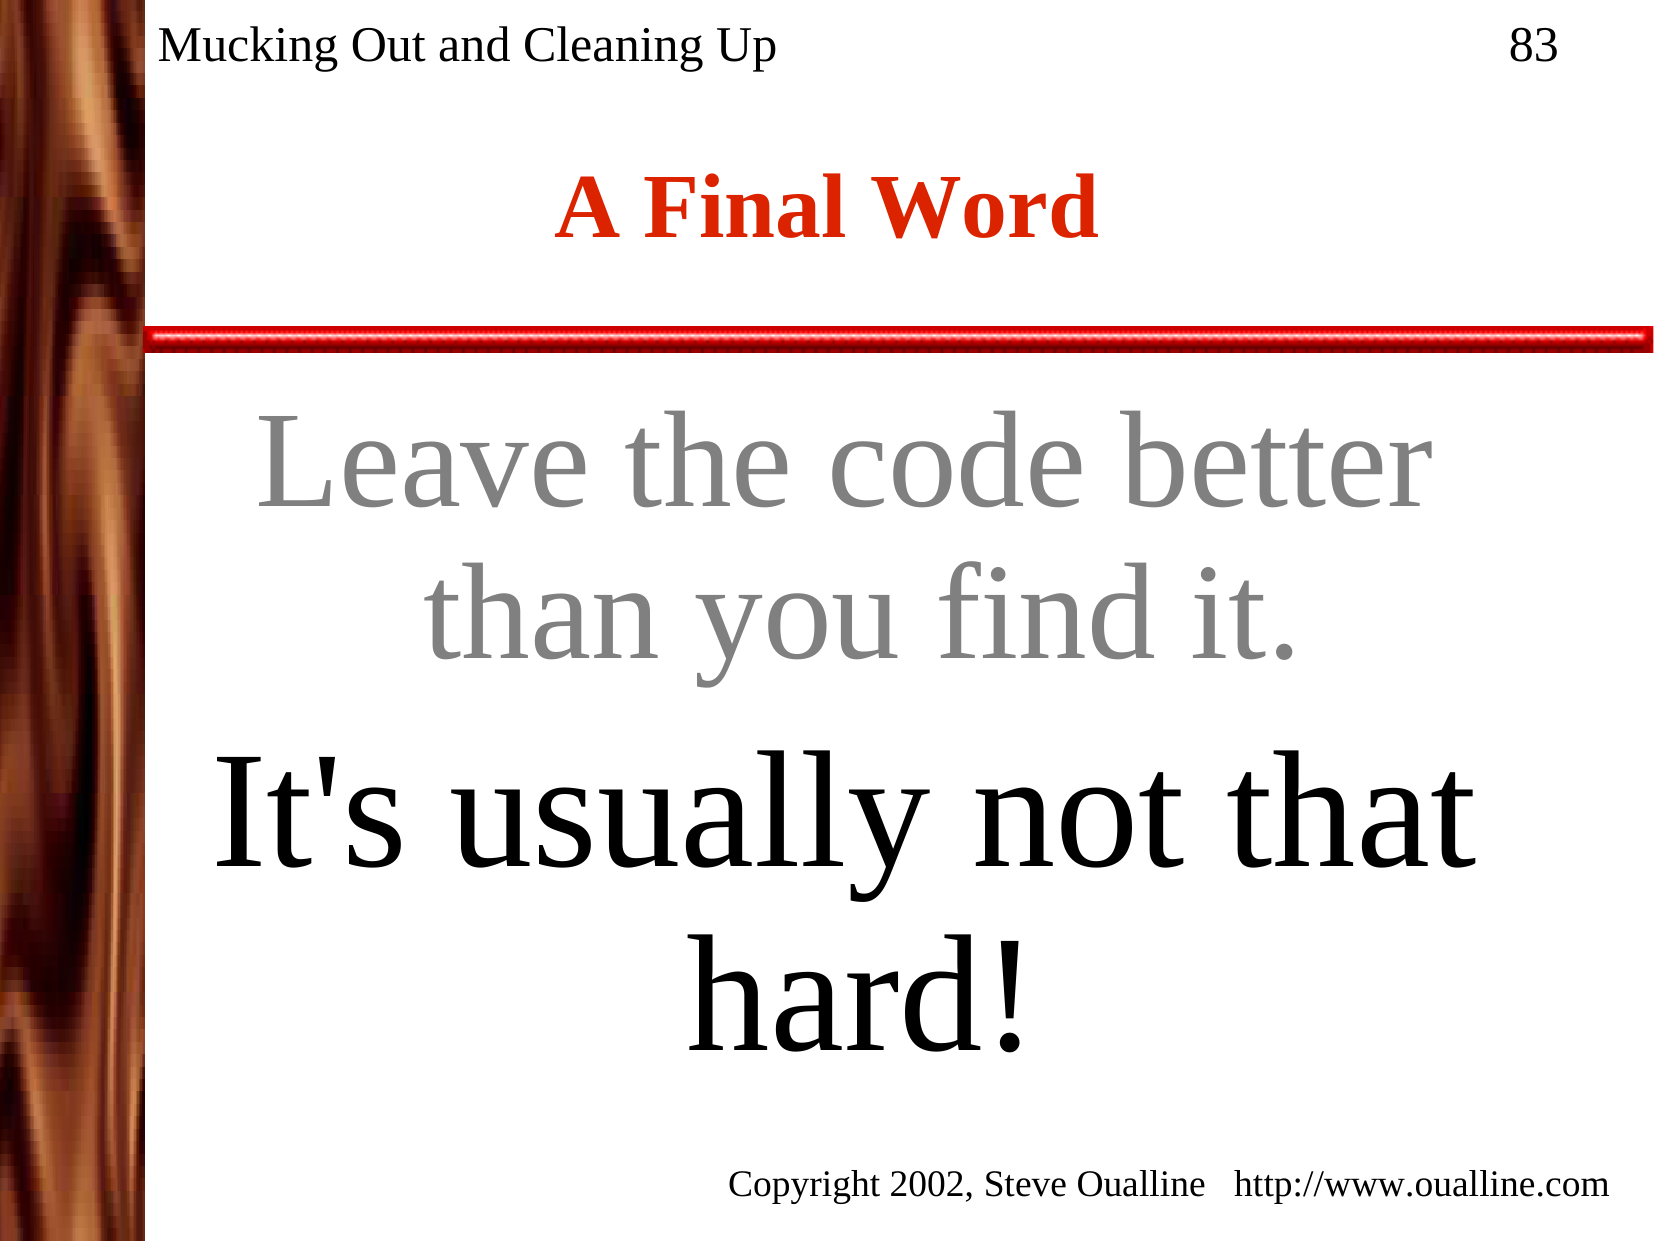

# A Final Word
Leave the code better than you find it.
It's usually not that hard!